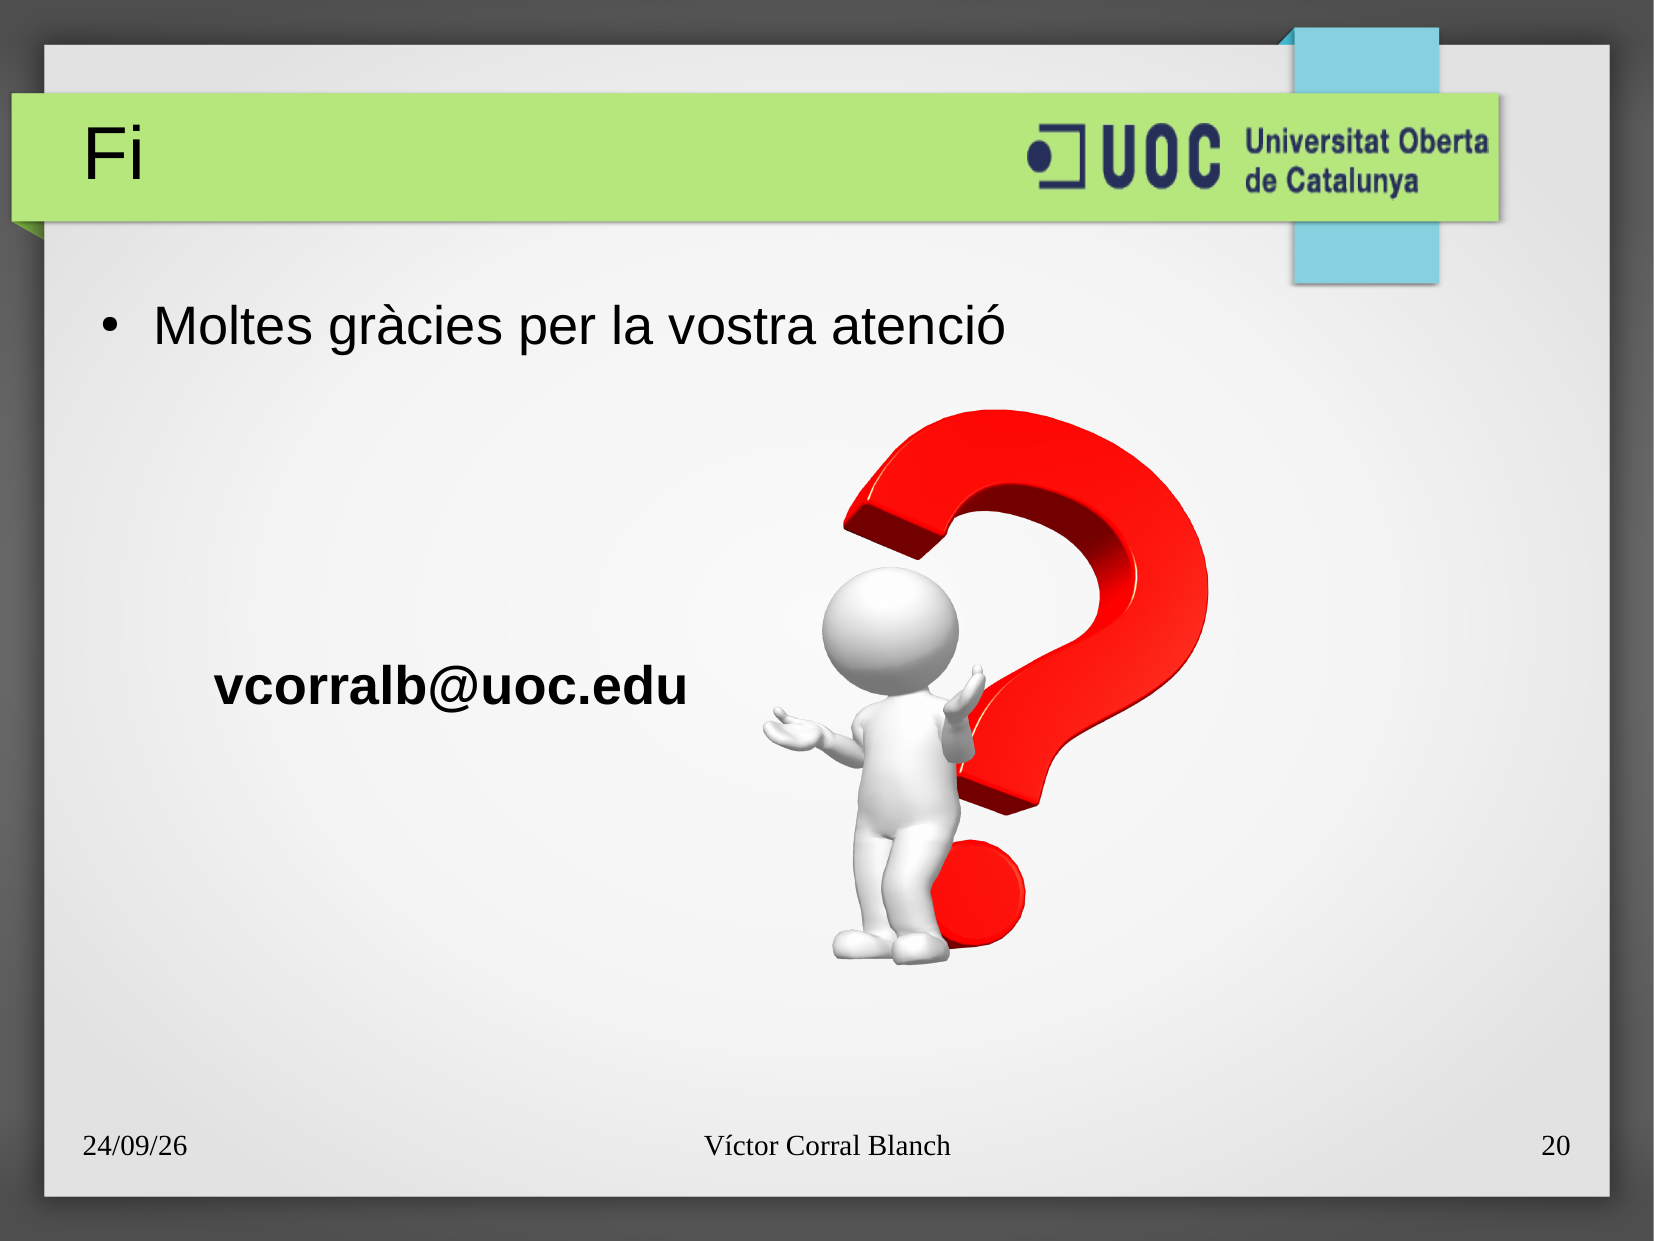

# Fi
Moltes gràcies per la vostra atenció
 vcorralb@uoc.edu
Víctor Corral Blanch
20